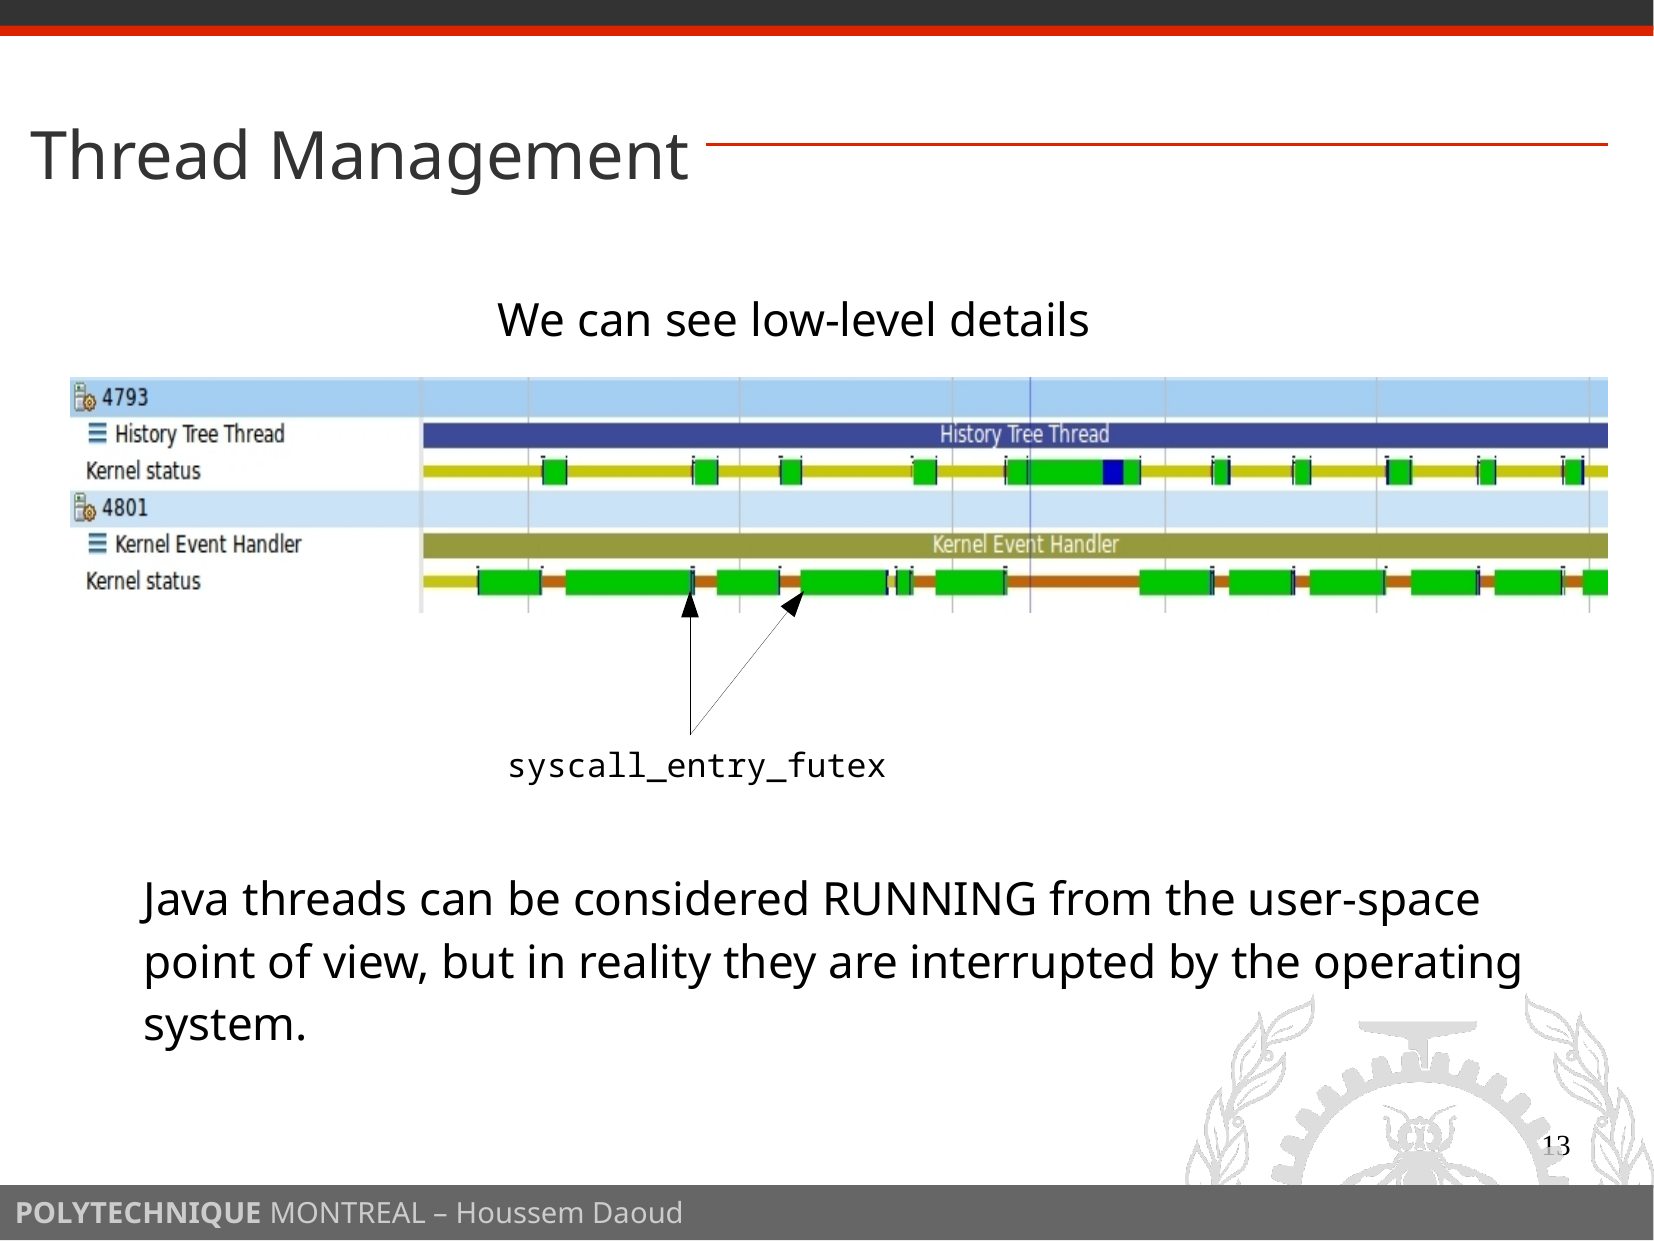

Thread Management
We can see low-level details
syscall_entry_futex
Java threads can be considered RUNNING from the user-space point of view, but in reality they are interrupted by the operating system.
13
POLYTECHNIQUE MONTREAL – Houssem Daoud